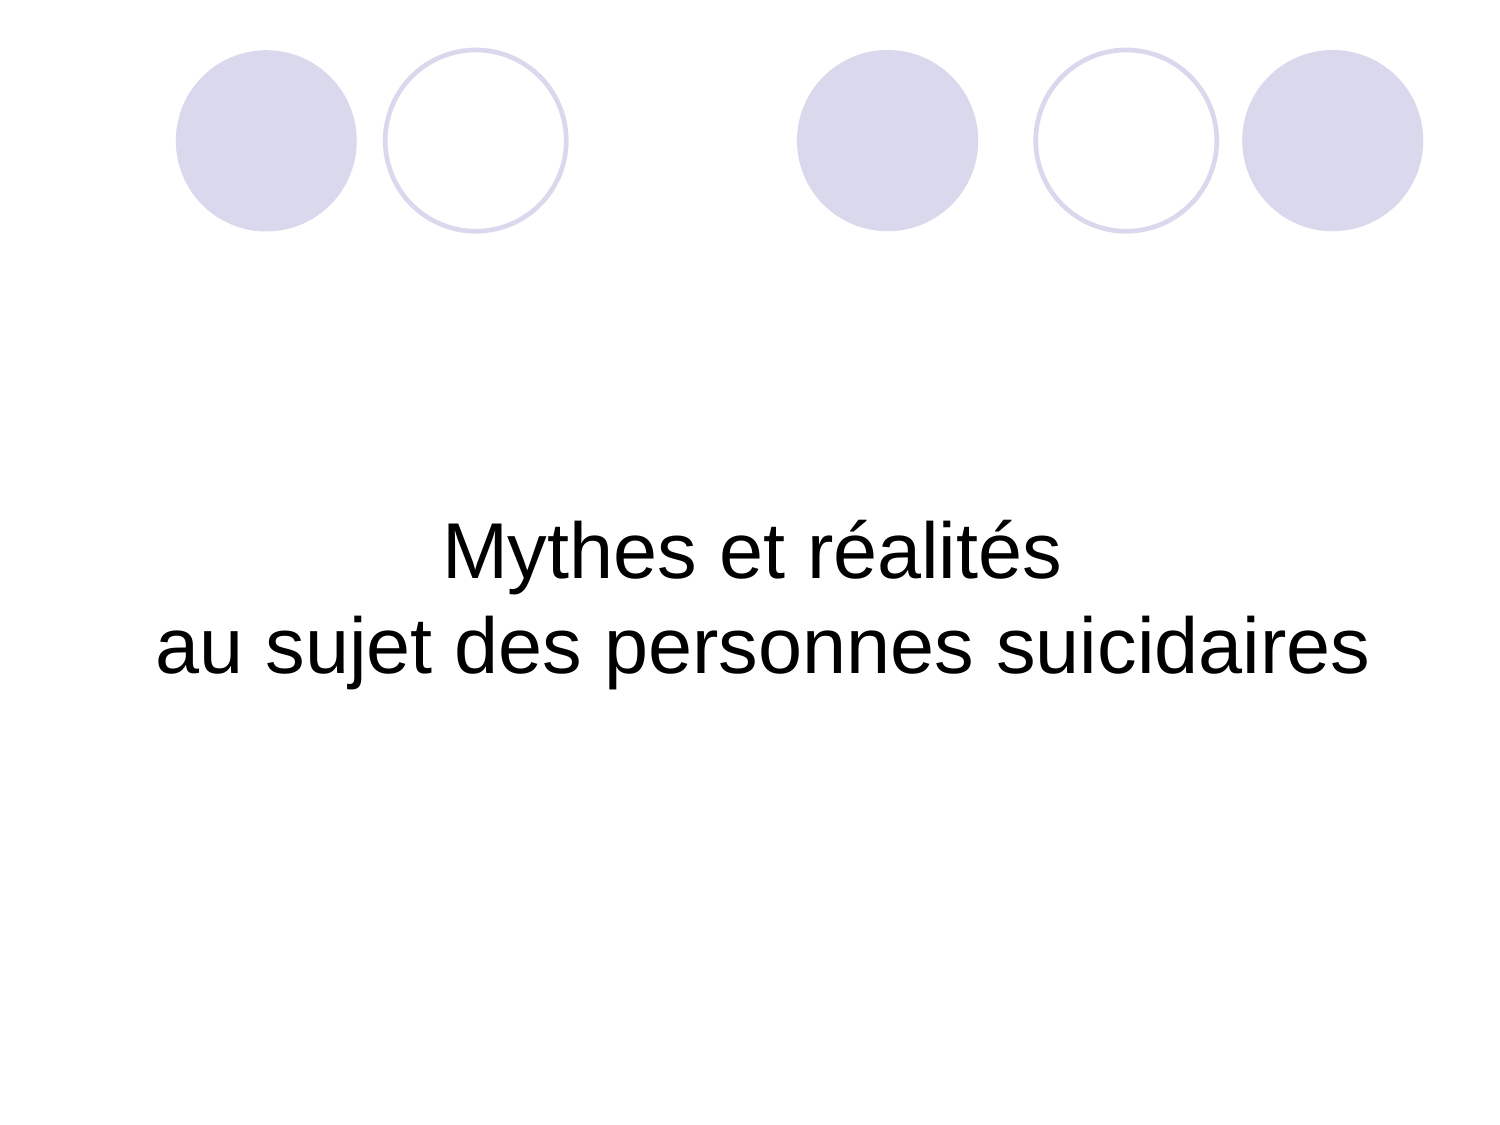

# Mythes et réalités au sujet des personnes suicidaires